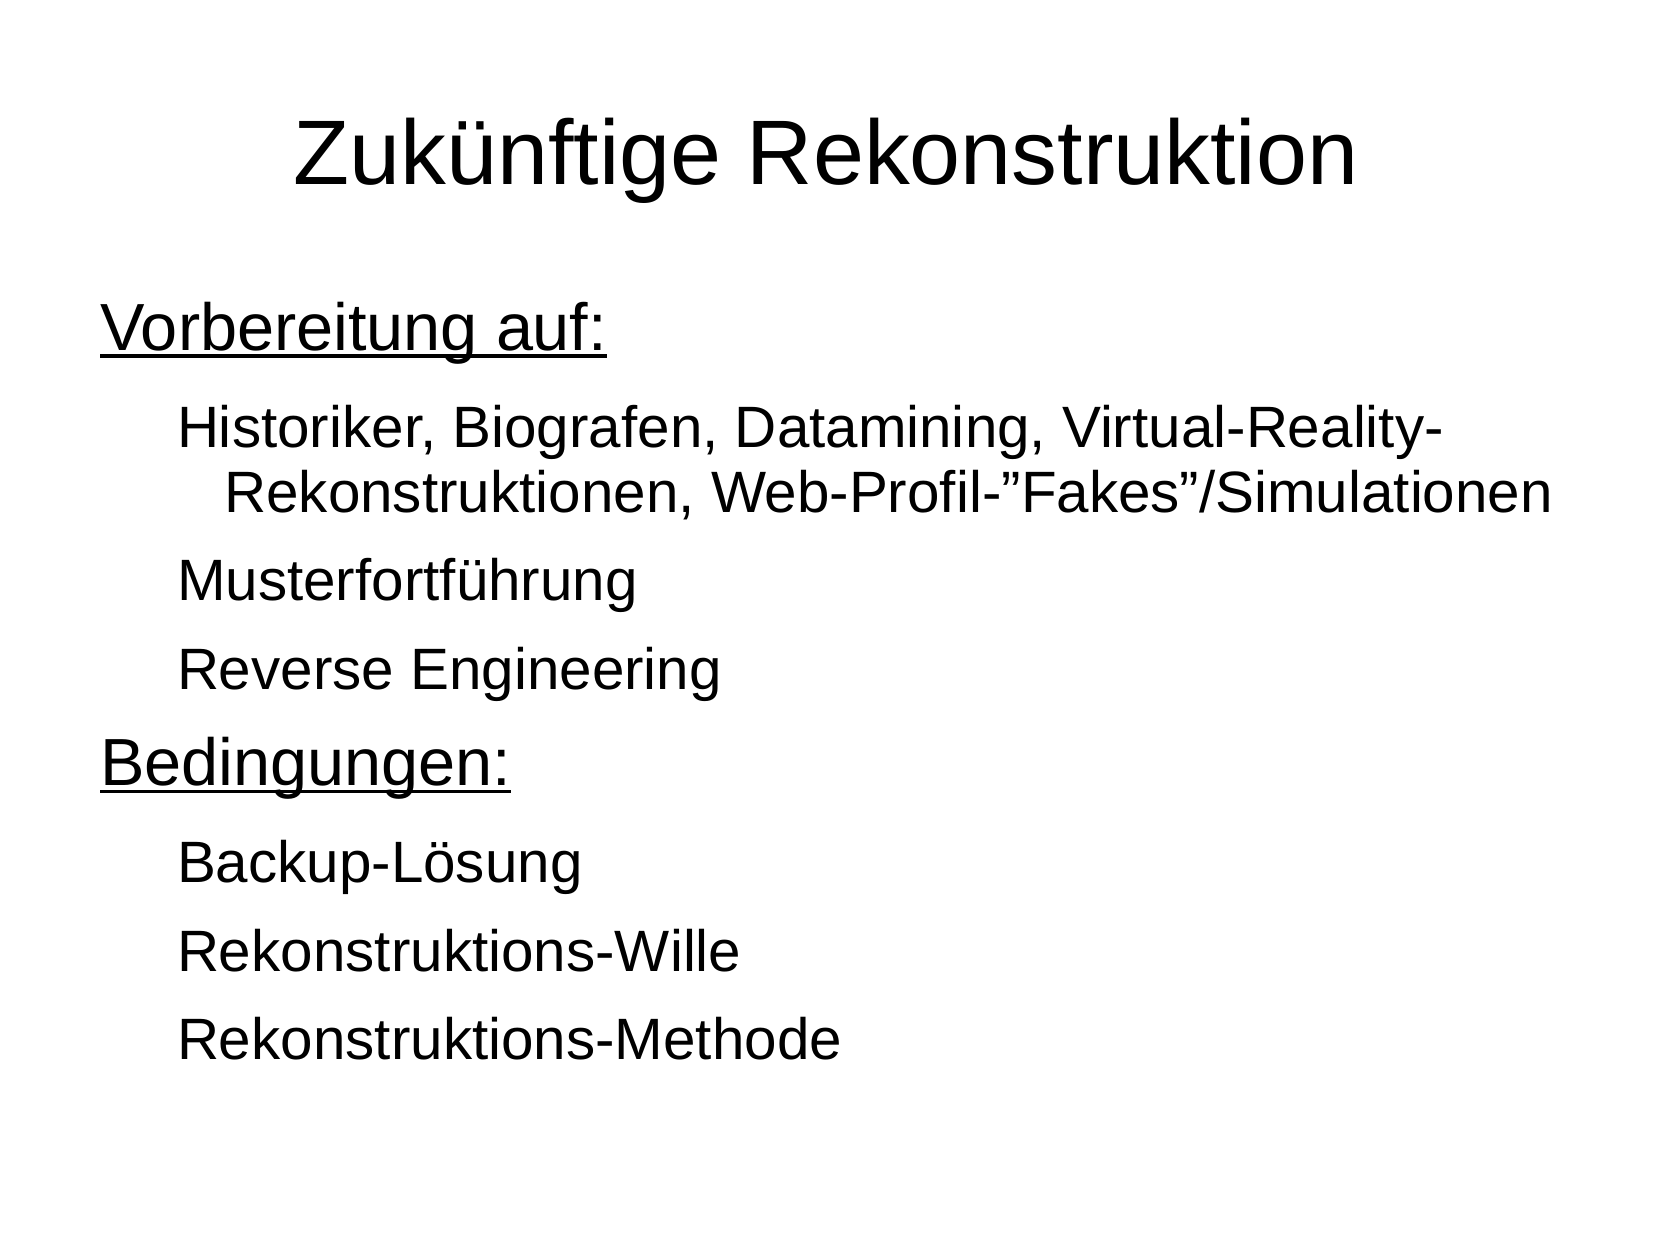

# Zukünftige Rekonstruktion
Vorbereitung auf:
Historiker, Biografen, Datamining, Virtual-Reality-Rekonstruktionen, Web-Profil-”Fakes”/Simulationen
Musterfortführung
Reverse Engineering
Bedingungen:
Backup-Lösung
Rekonstruktions-Wille
Rekonstruktions-Methode